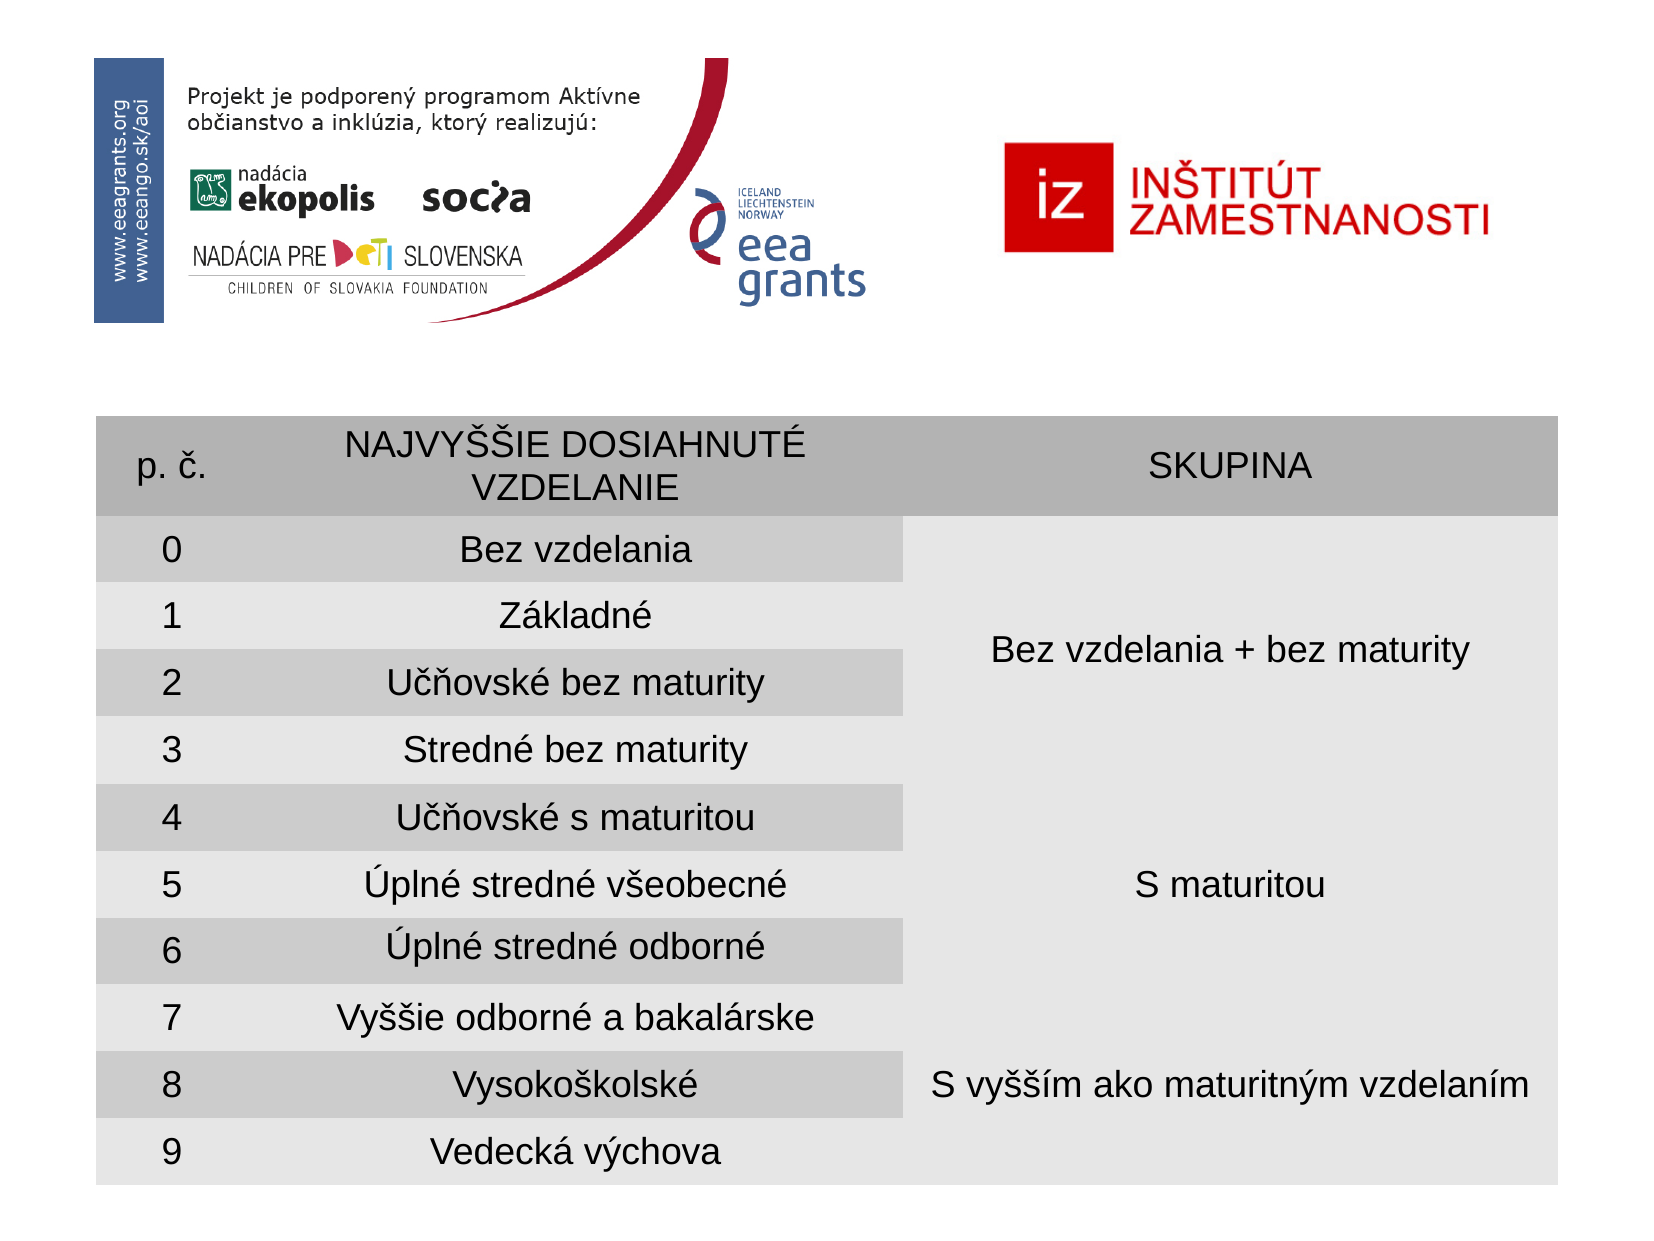

#
| p. č. | NAJVYŠŠIE DOSIAHNUTÉ VZDELANIE | SKUPINA |
| --- | --- | --- |
| 0 | Bez vzdelania | Bez vzdelania + bez maturity |
| 1 | Základné | |
| 2 | Učňovské bez maturity | |
| 3 | Stredné bez maturity | |
| 4 | Učňovské s maturitou | S maturitou |
| 5 | Úplné stredné všeobecné | |
| 6 | Úplné stredné odborné | |
| 7 | Vyššie odborné a bakalárske | S vyšším ako maturitným vzdelaním |
| 8 | Vysokoškolské | |
| 9 | Vedecká výchova | |